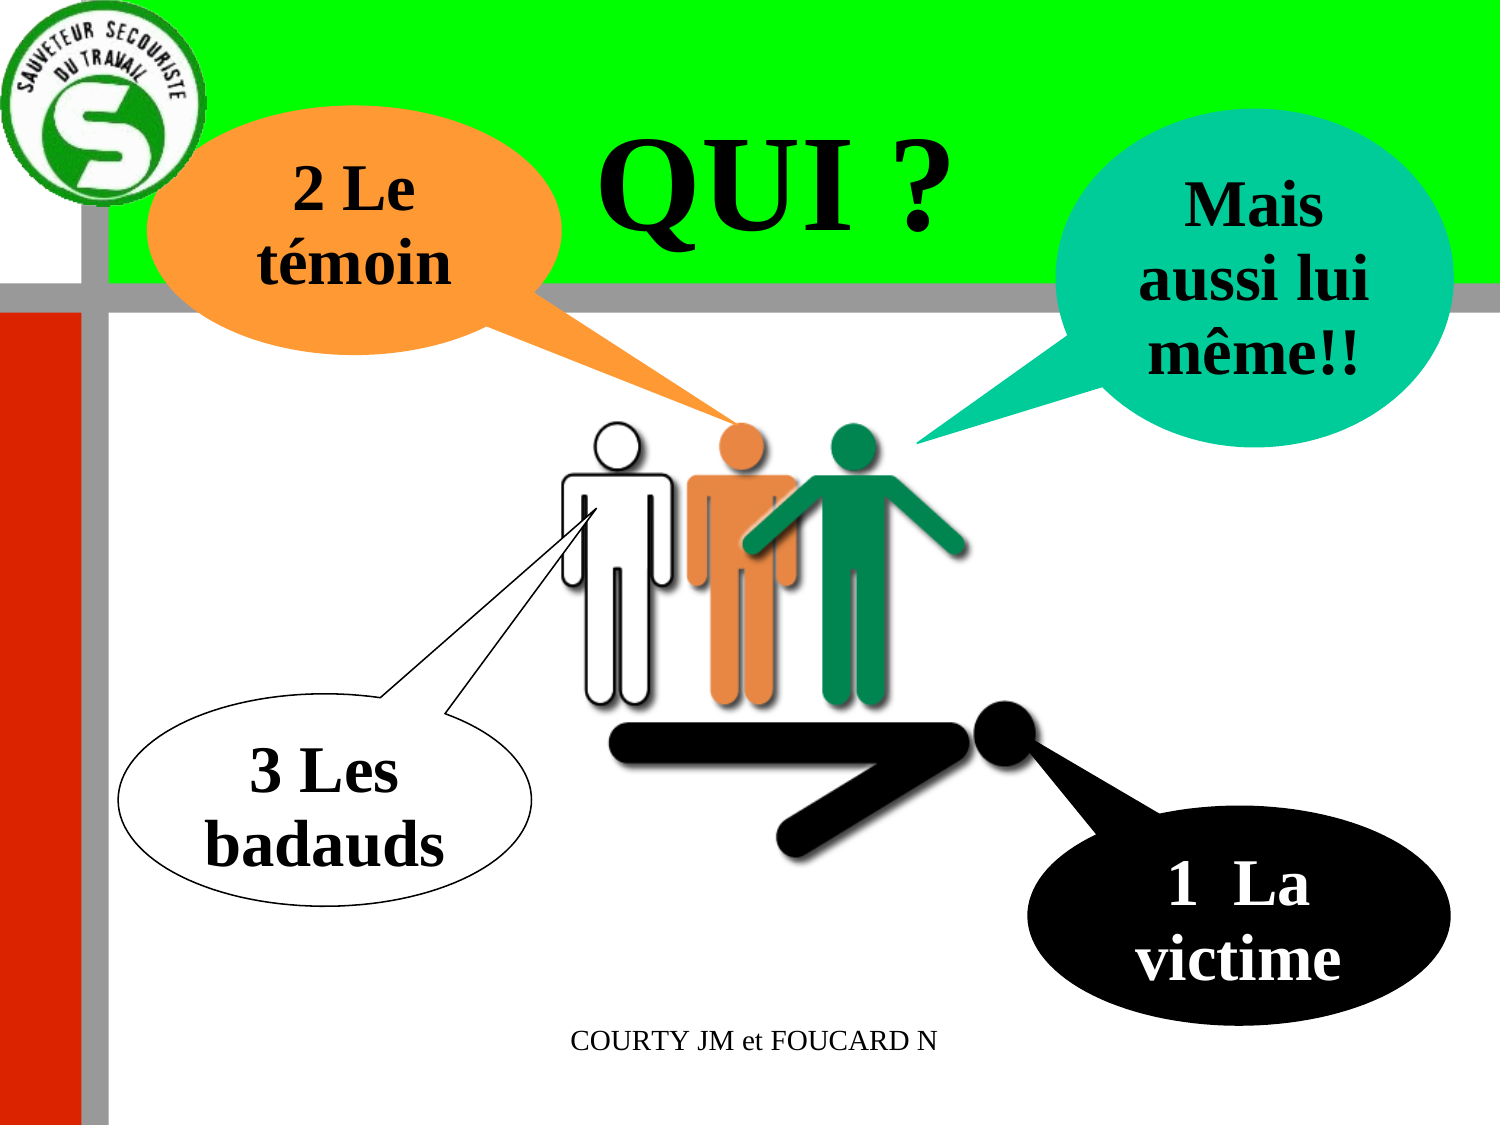

QUI ?
2 Le témoin
Mais aussi lui même!!
3 Les badauds
1 La victime
 COURTY JM et FOUCARD N